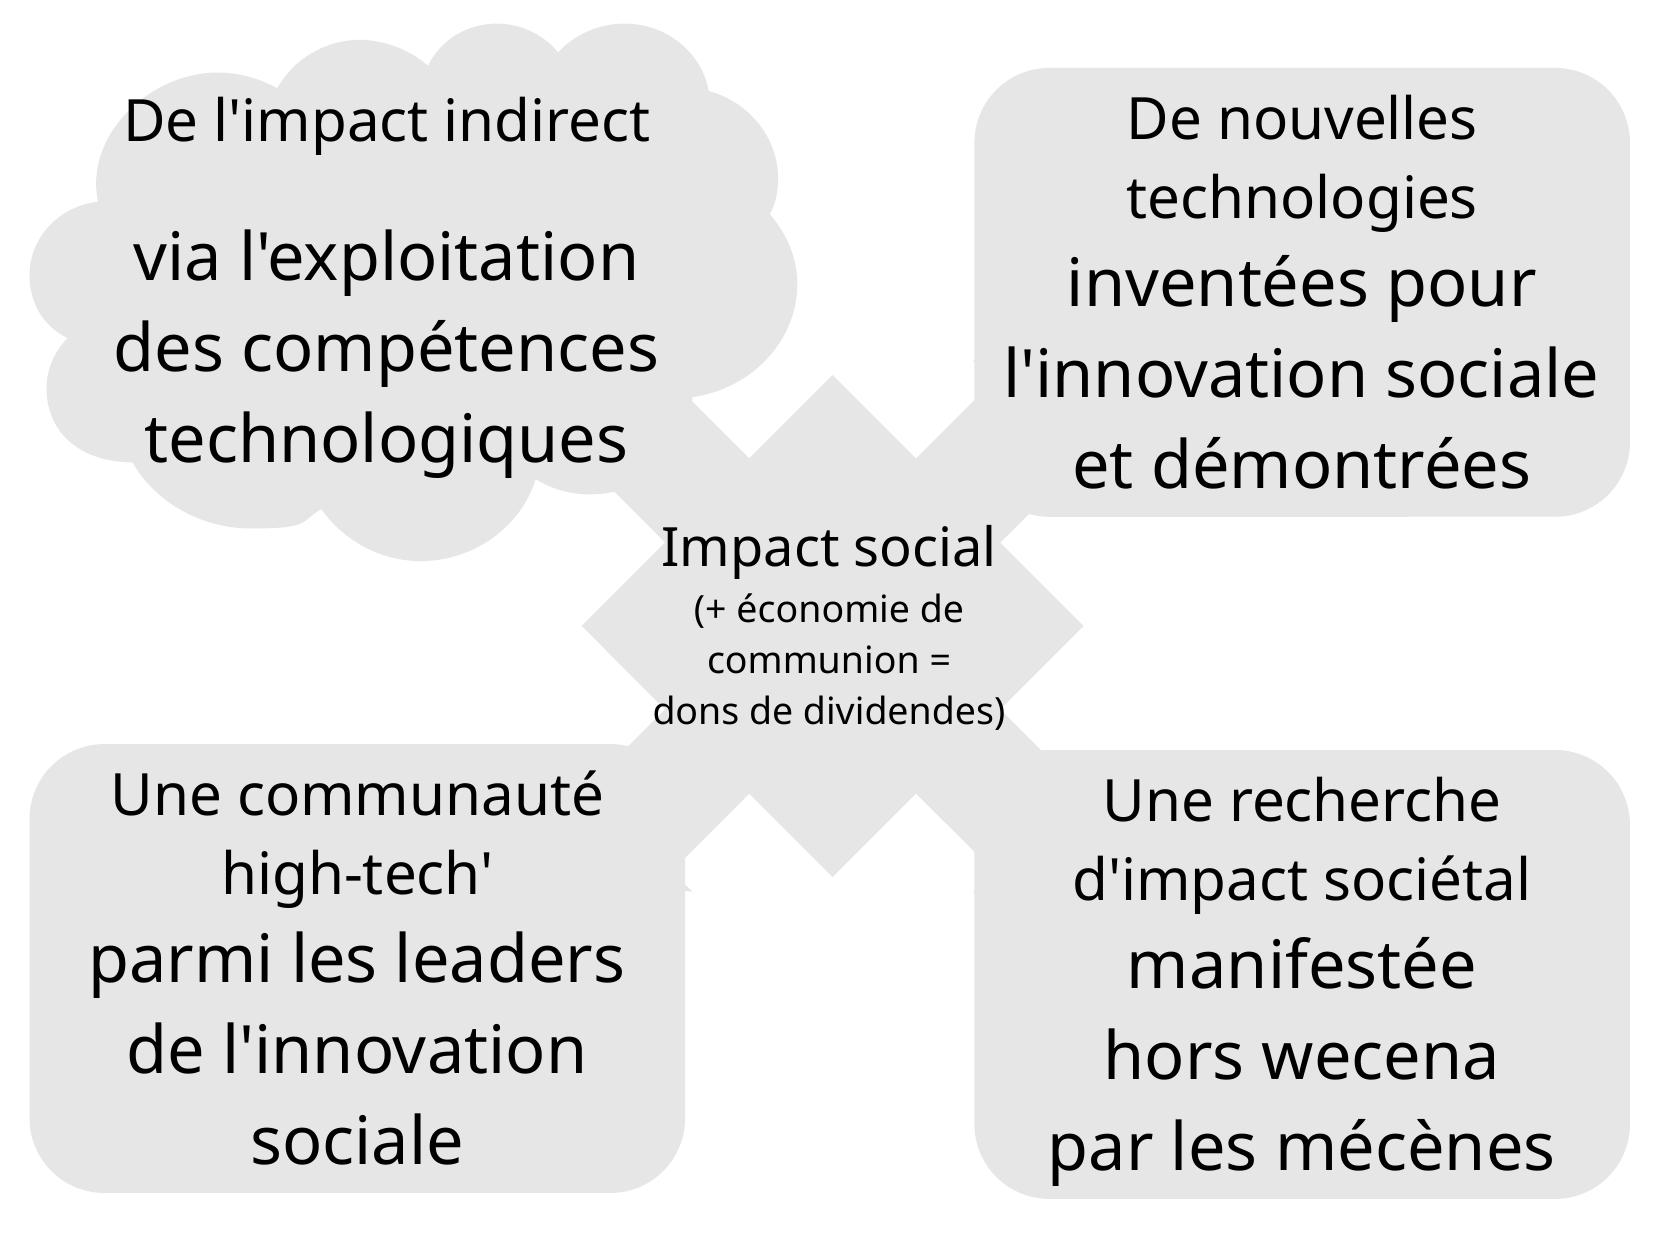

De l'impact indirect
via l'exploitation
des compétences
technologiques
De nouvelles
technologies
inventées pour
l'innovation sociale
et démontrées
Impact social
(+ économie de
communion =
dons de dividendes)
Une communauté
high-tech'
parmi les leaders
de l'innovation
sociale
Une recherche
d'impact sociétal
manifestée
hors wecena
par les mécènes